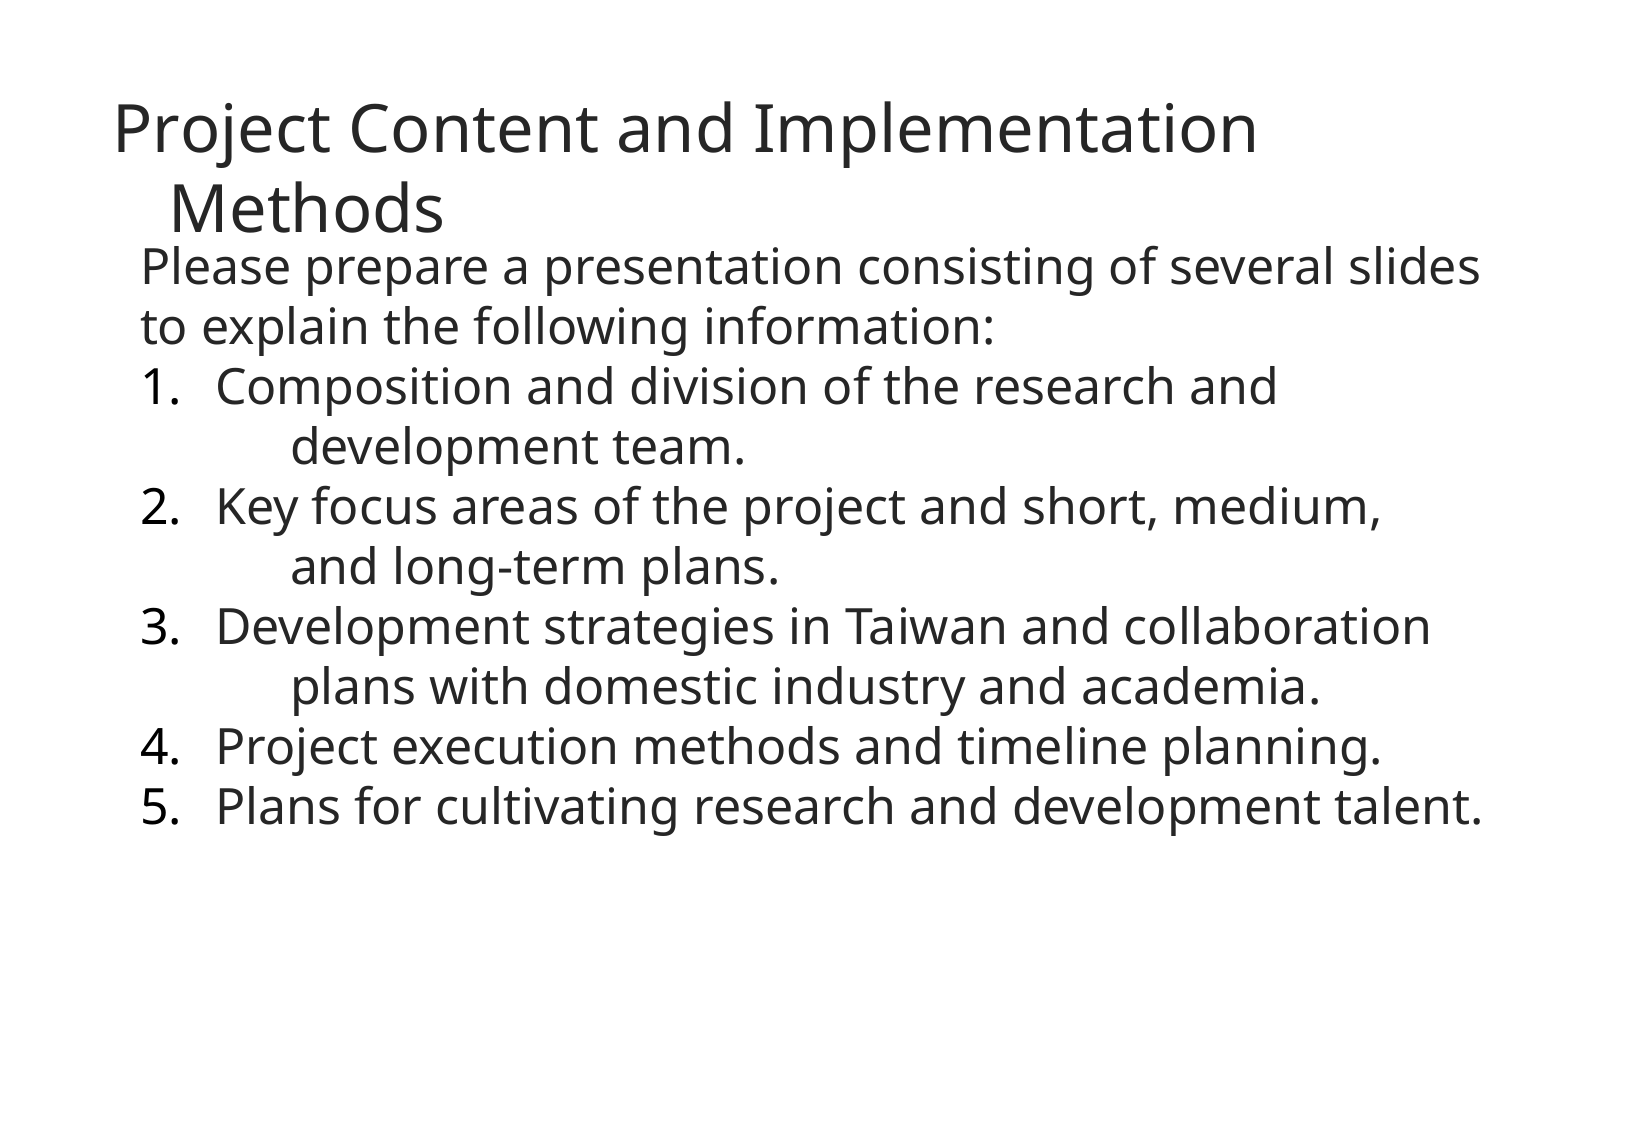

# Project Content and Implementation Methods
Please prepare a presentation consisting of several slides to explain the following information:
Composition and division of the research and development team.
Key focus areas of the project and short, medium, and long-term plans.
Development strategies in Taiwan and collaboration plans with domestic industry and academia.
Project execution methods and timeline planning.
Plans for cultivating research and development talent.